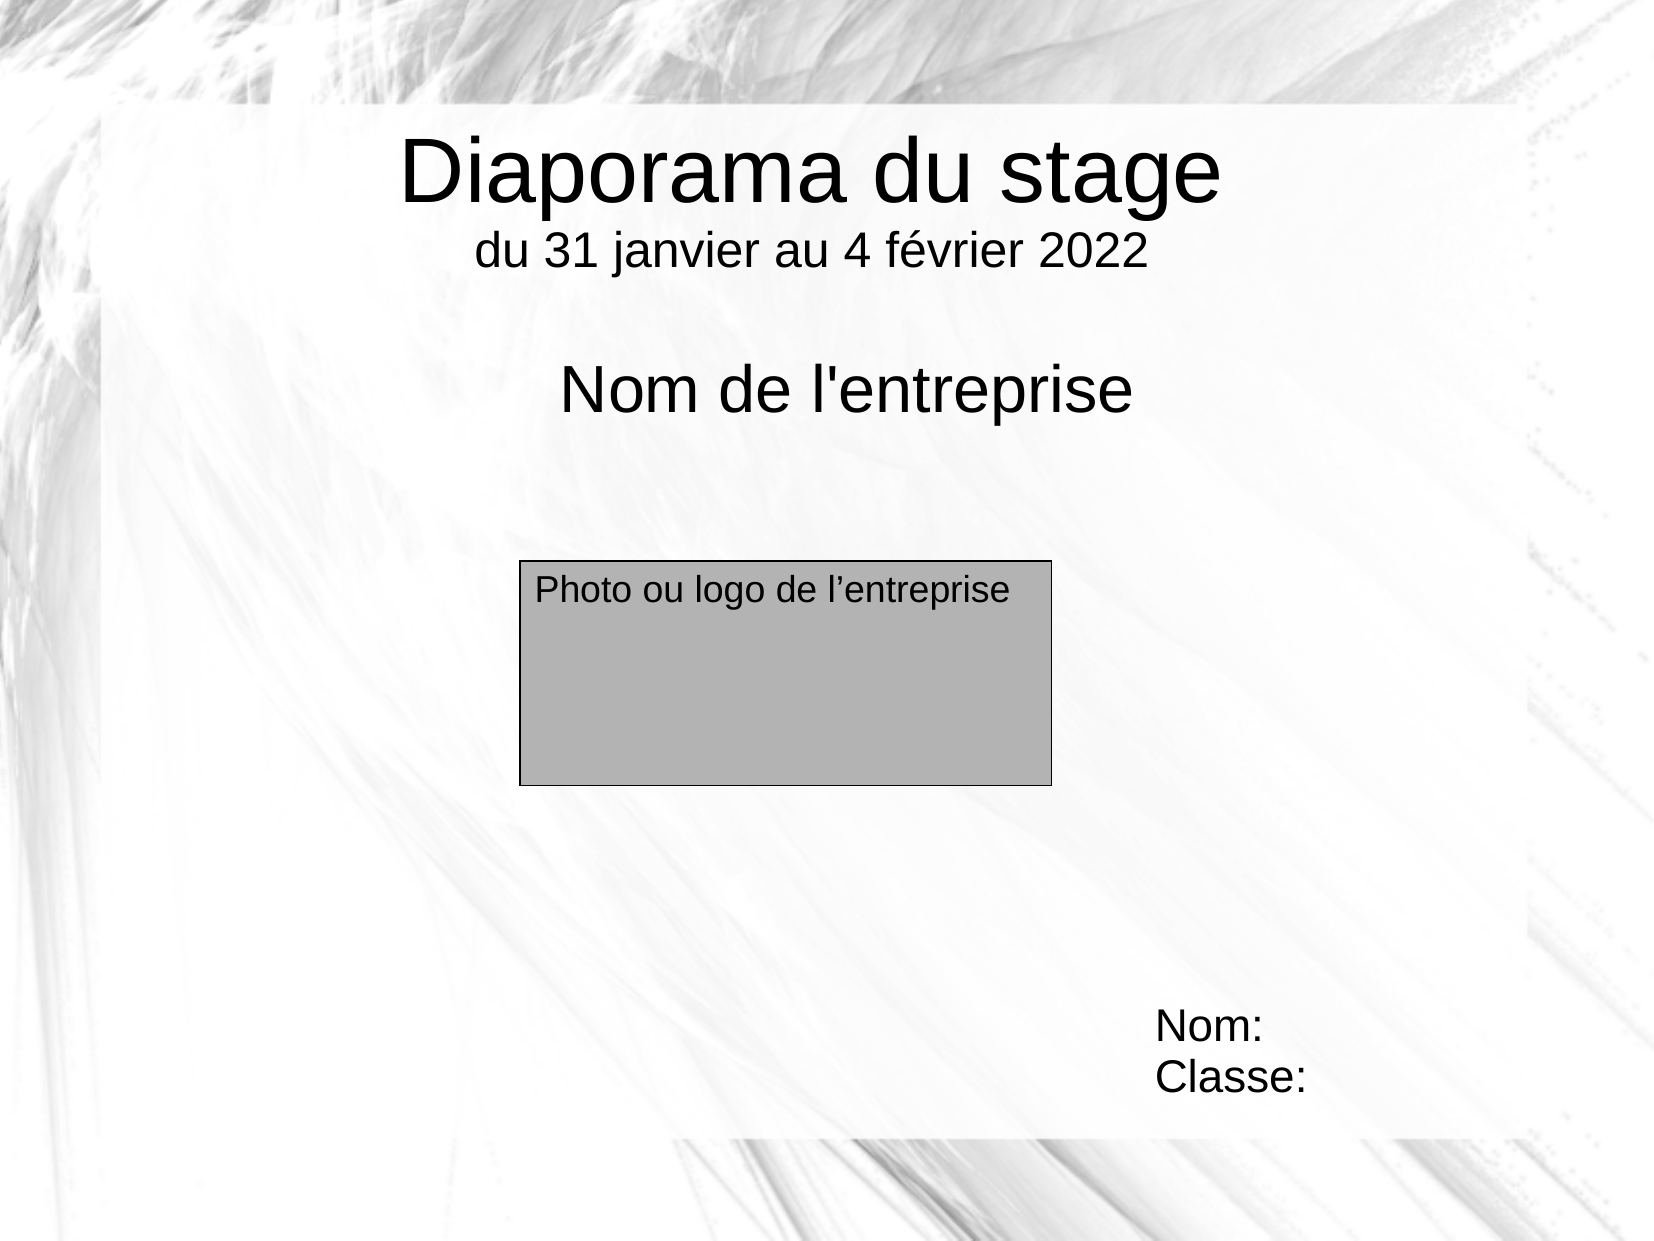

Diaporama du stage
du 31 janvier au 4 février 2022
Nom de l'entreprise
Photo ou logo de l’entreprise
Nom:
Classe: